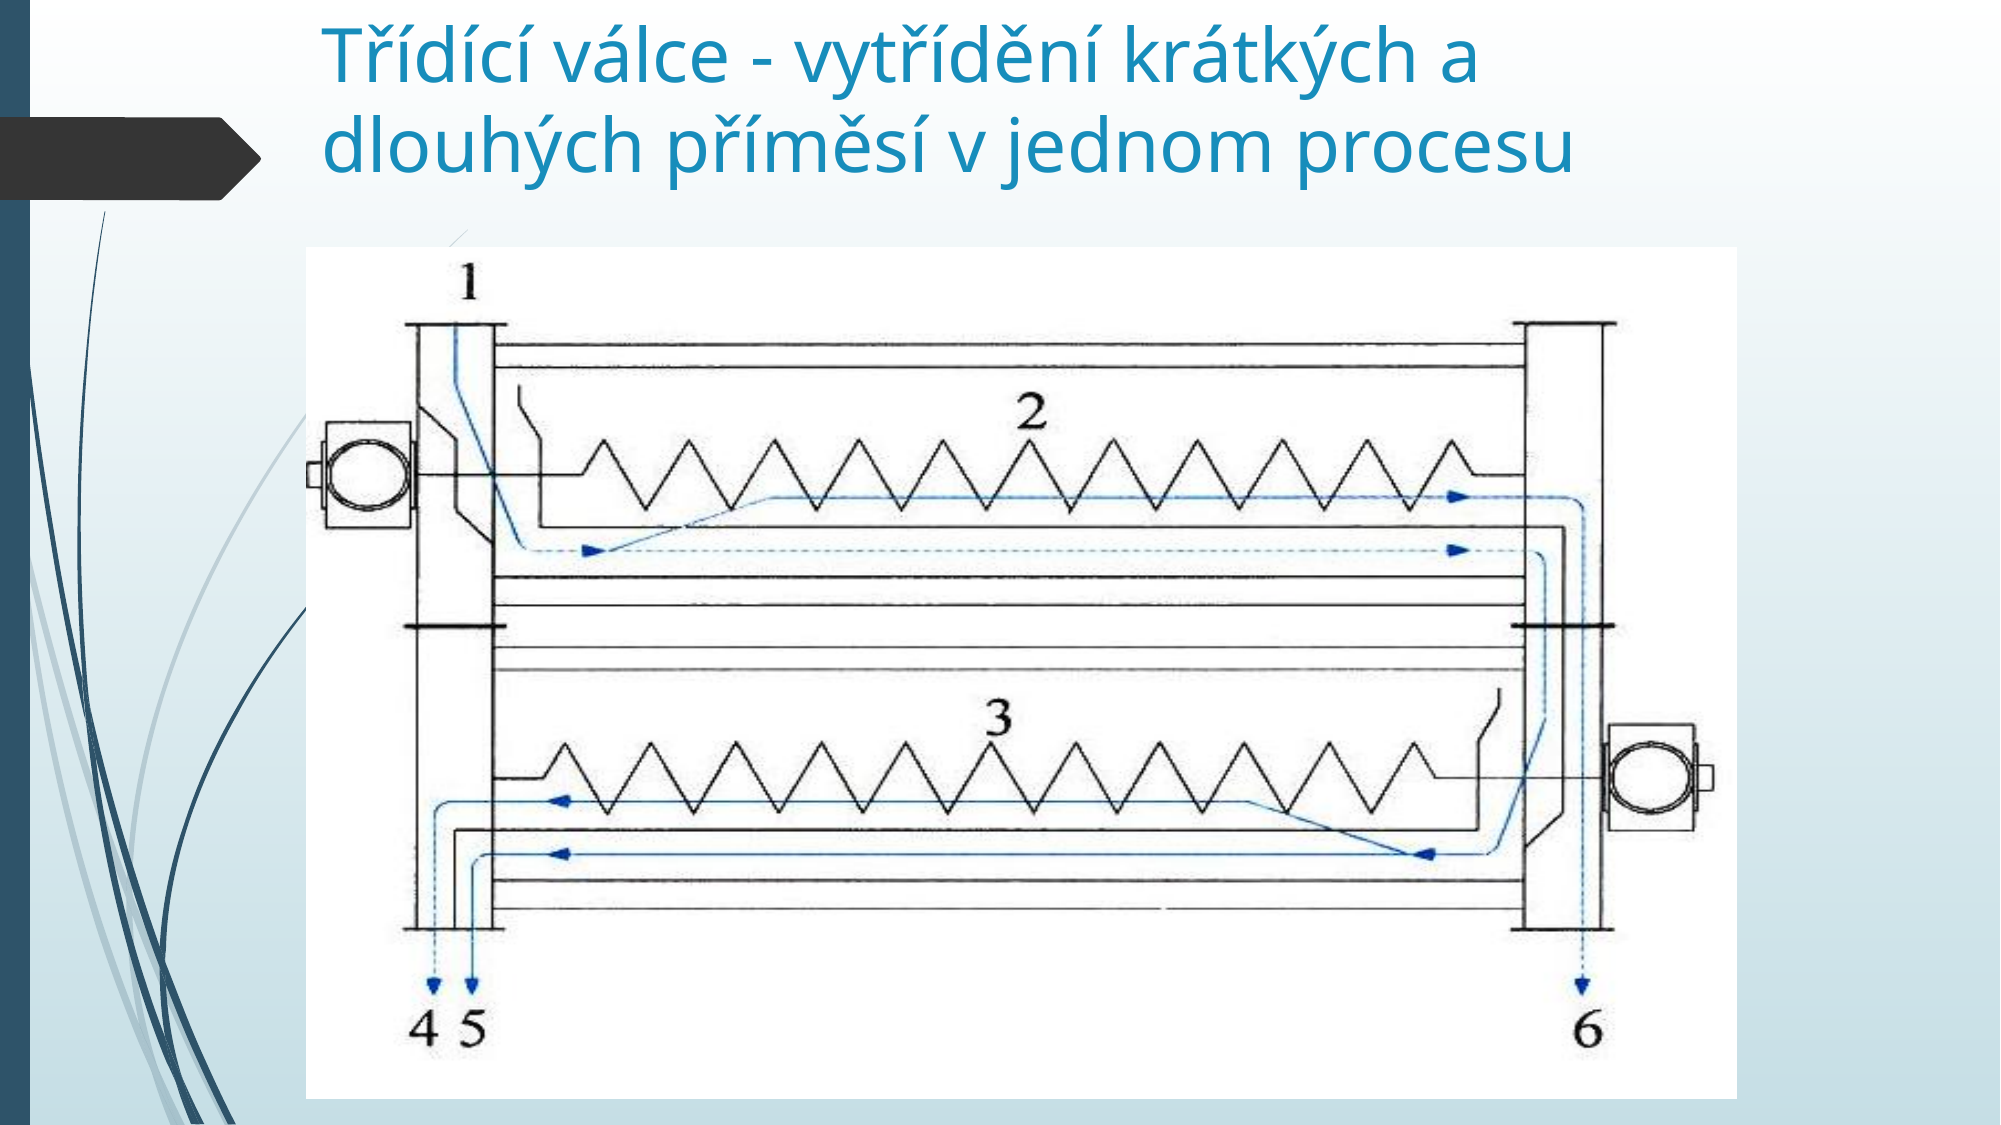

# Třídící válce - vytřídění krátkých a dlouhých příměsí v jednom procesu